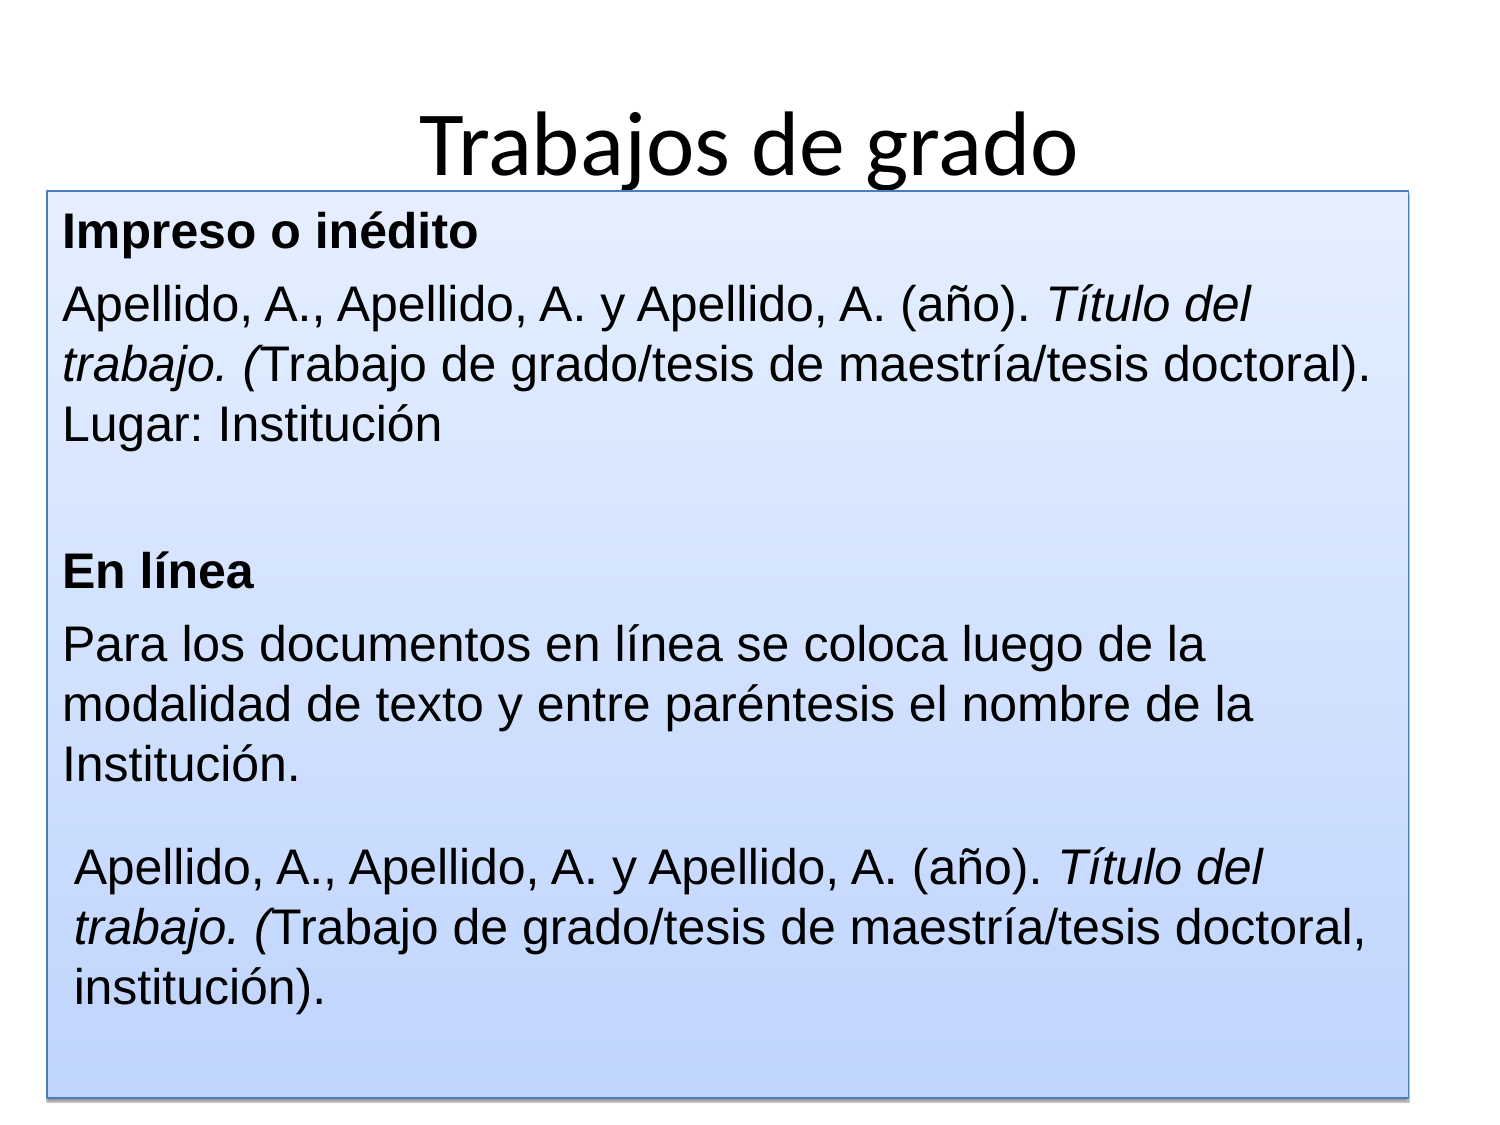

Trabajos de grado
Impreso o inédito
Apellido, A., Apellido, A. y Apellido, A. (año). Título del trabajo. (Trabajo de grado/tesis de maestría/tesis doctoral). Lugar: Institución
En línea
Para los documentos en línea se coloca luego de la modalidad de texto y entre paréntesis el nombre de la Institución.
Apellido, A., Apellido, A. y Apellido, A. (año). Título del trabajo. (Trabajo de grado/tesis de maestría/tesis doctoral, institución).